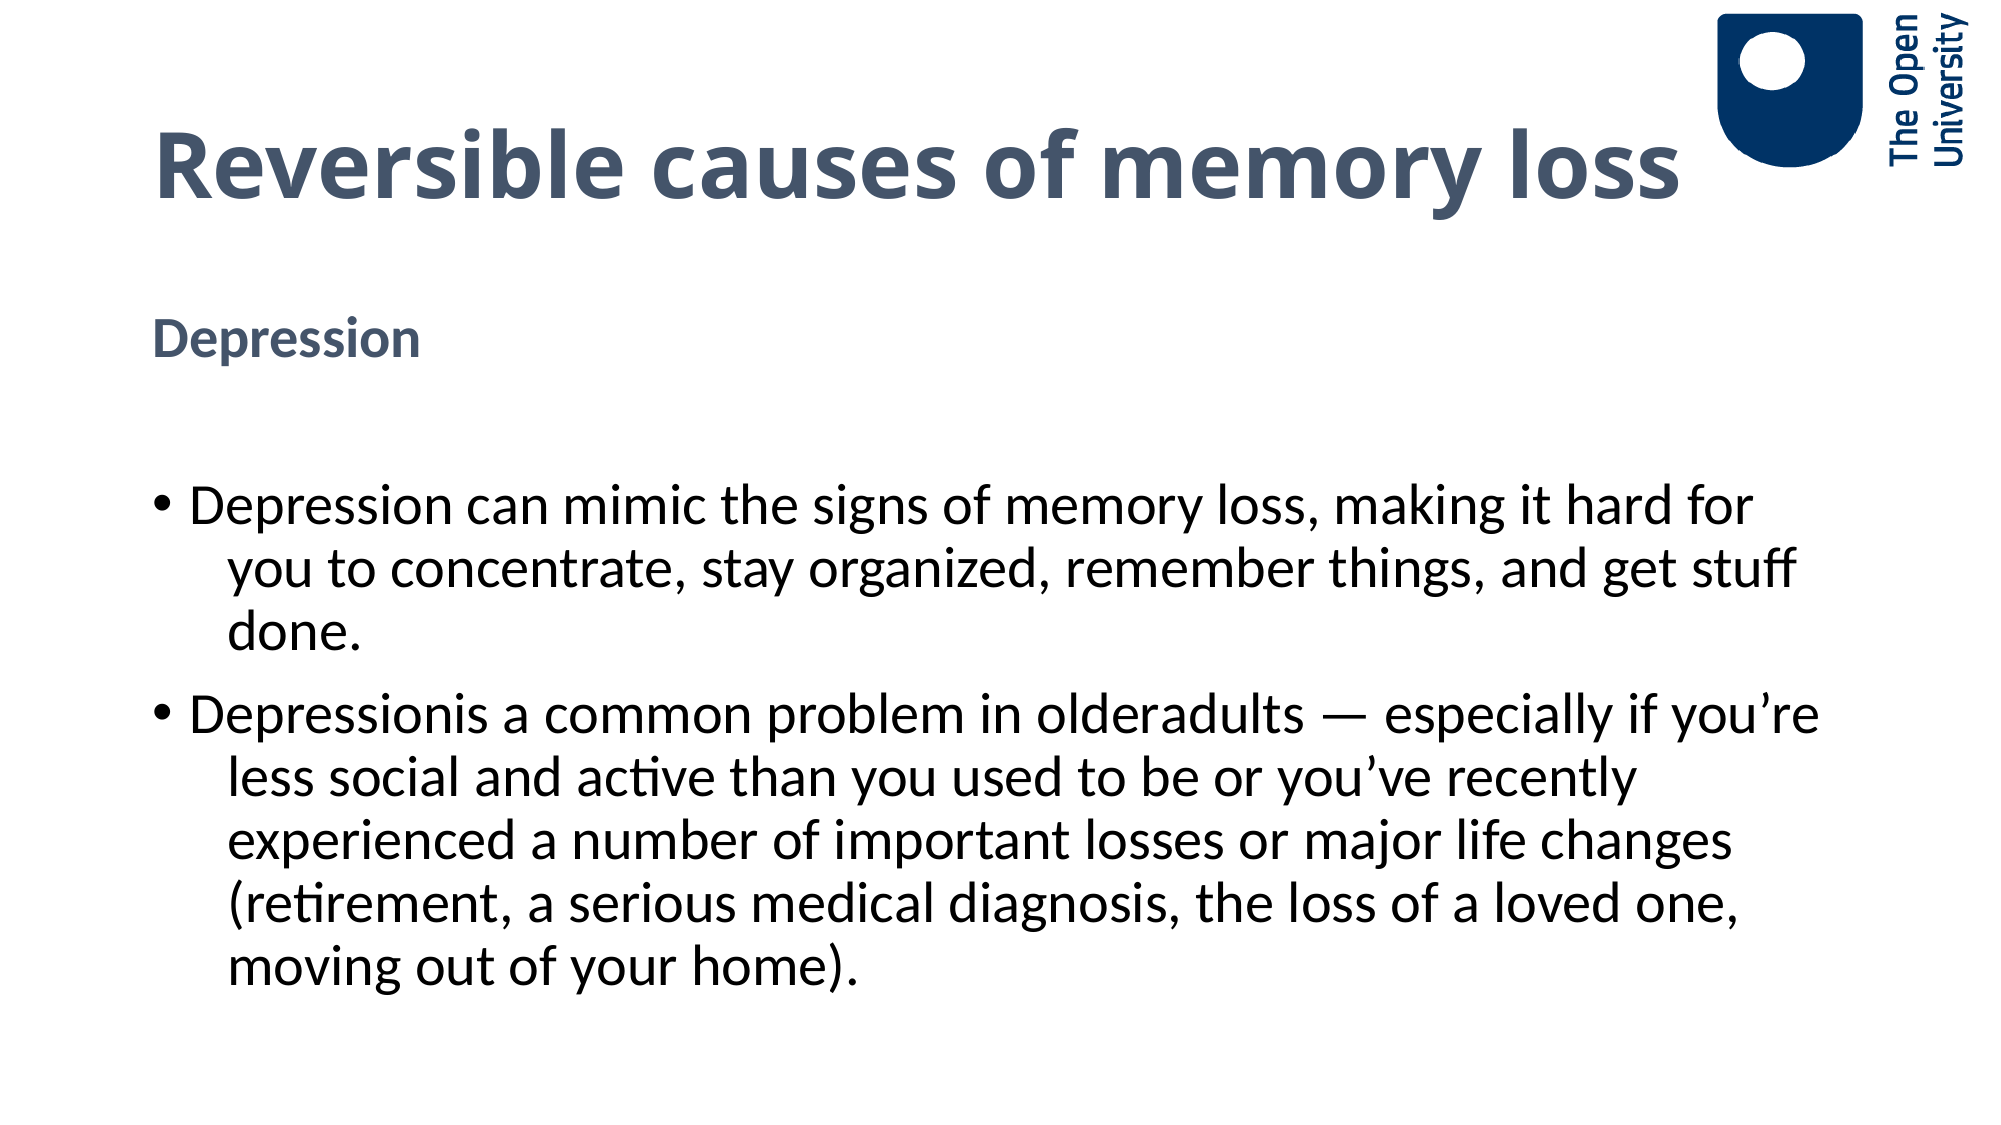

# Reversible causes of memory loss
Depression
Depression can mimic the signs of memory loss, making it hard for you to concentrate, stay organized, remember things, and get stuff done.
Depressionis a common problem in olderadults — especially if you’re less social and active than you used to be or you’ve recently experienced a number of important losses or major life changes (retirement, a serious medical diagnosis, the loss of a loved one, moving out of your home).